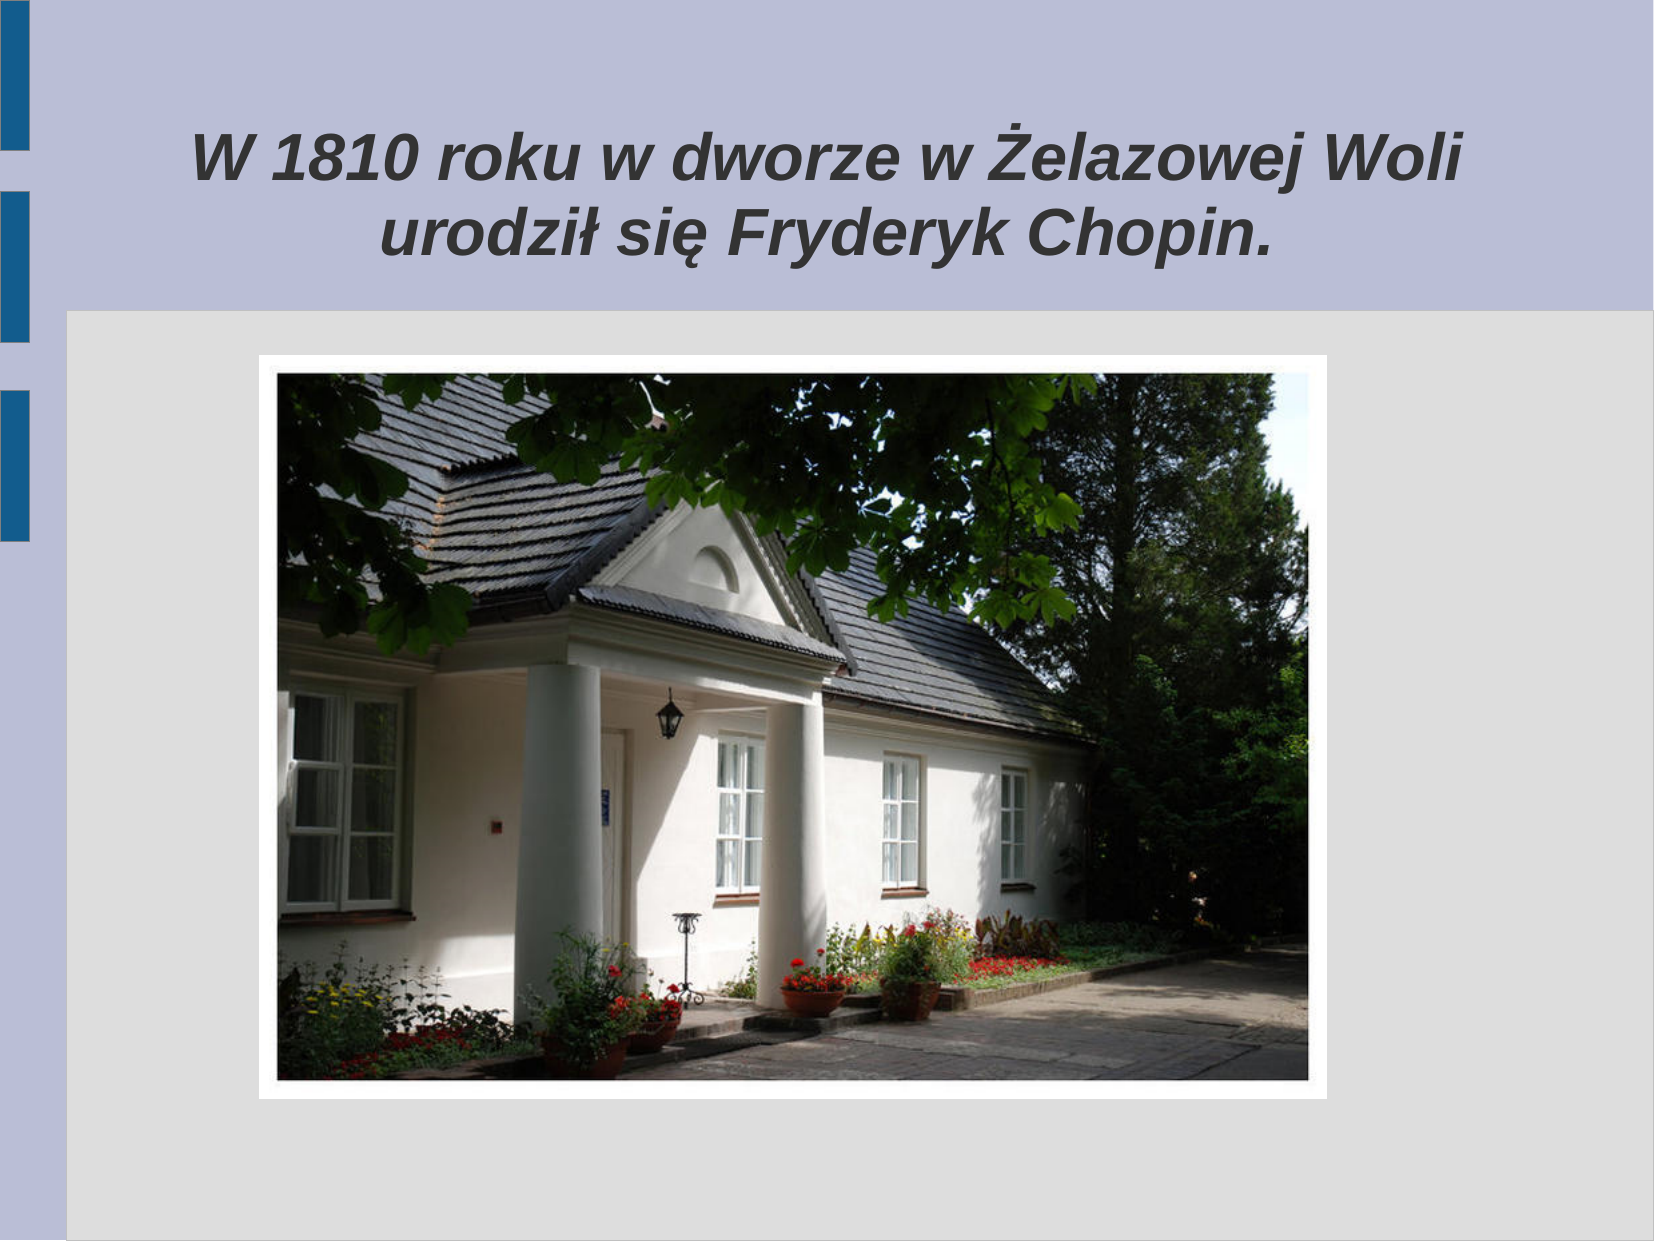

# W 1810 roku w dworze w Żelazowej Woli urodził się Fryderyk Chopin.